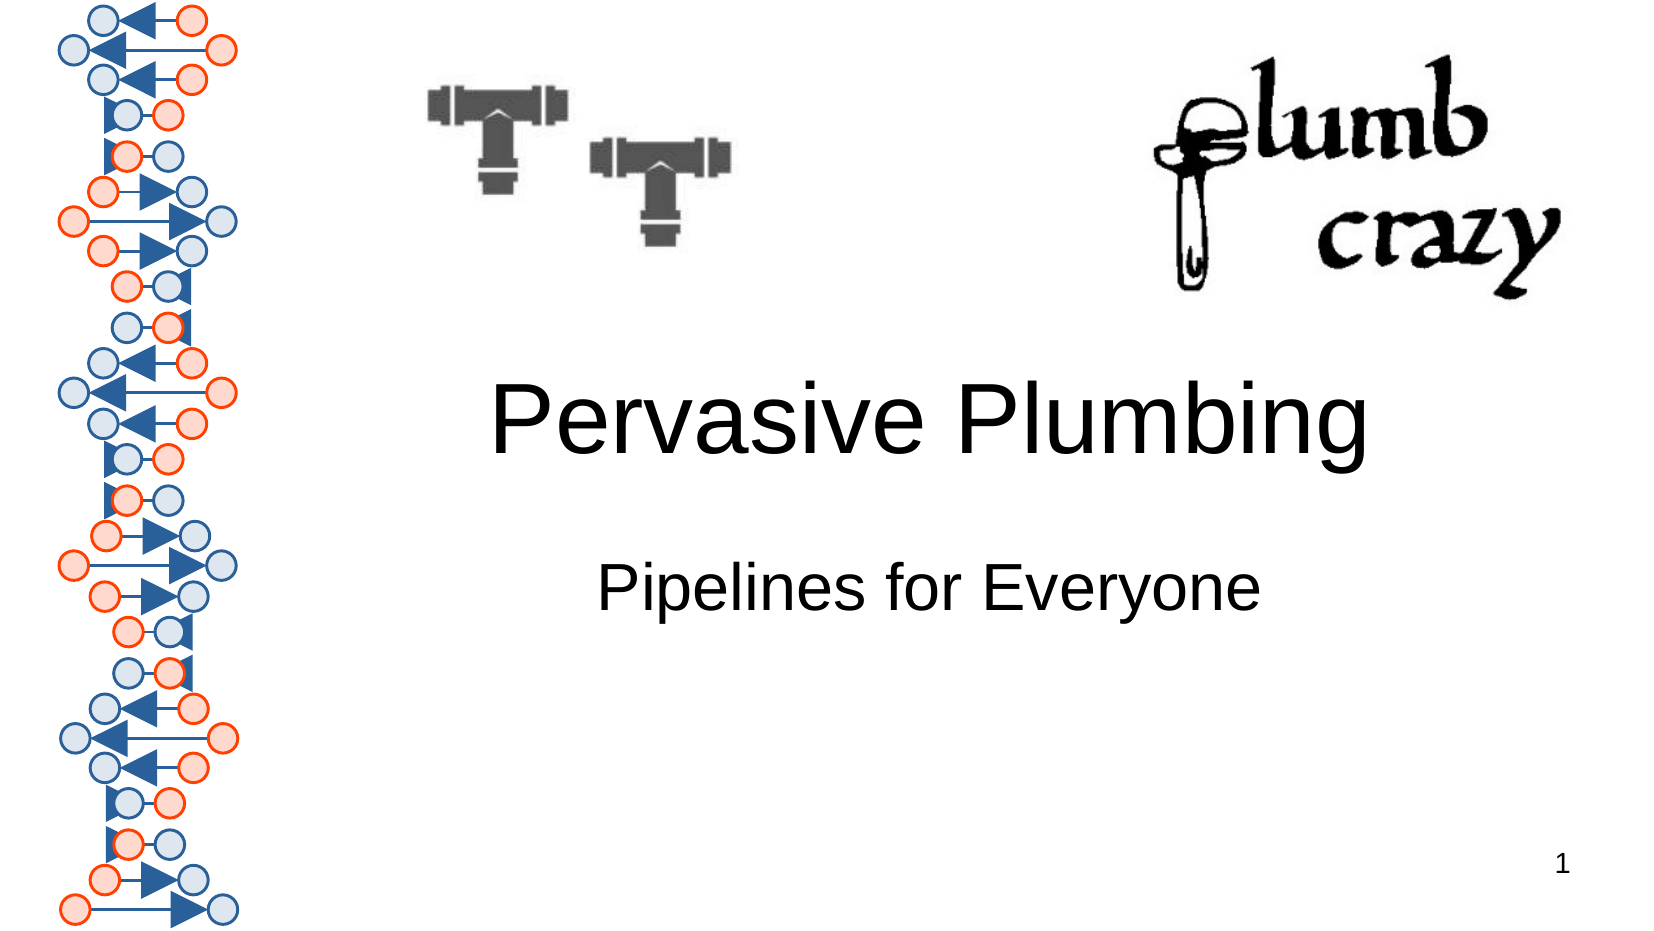

# Pervasive Plumbing
Pipelines for Everyone
1